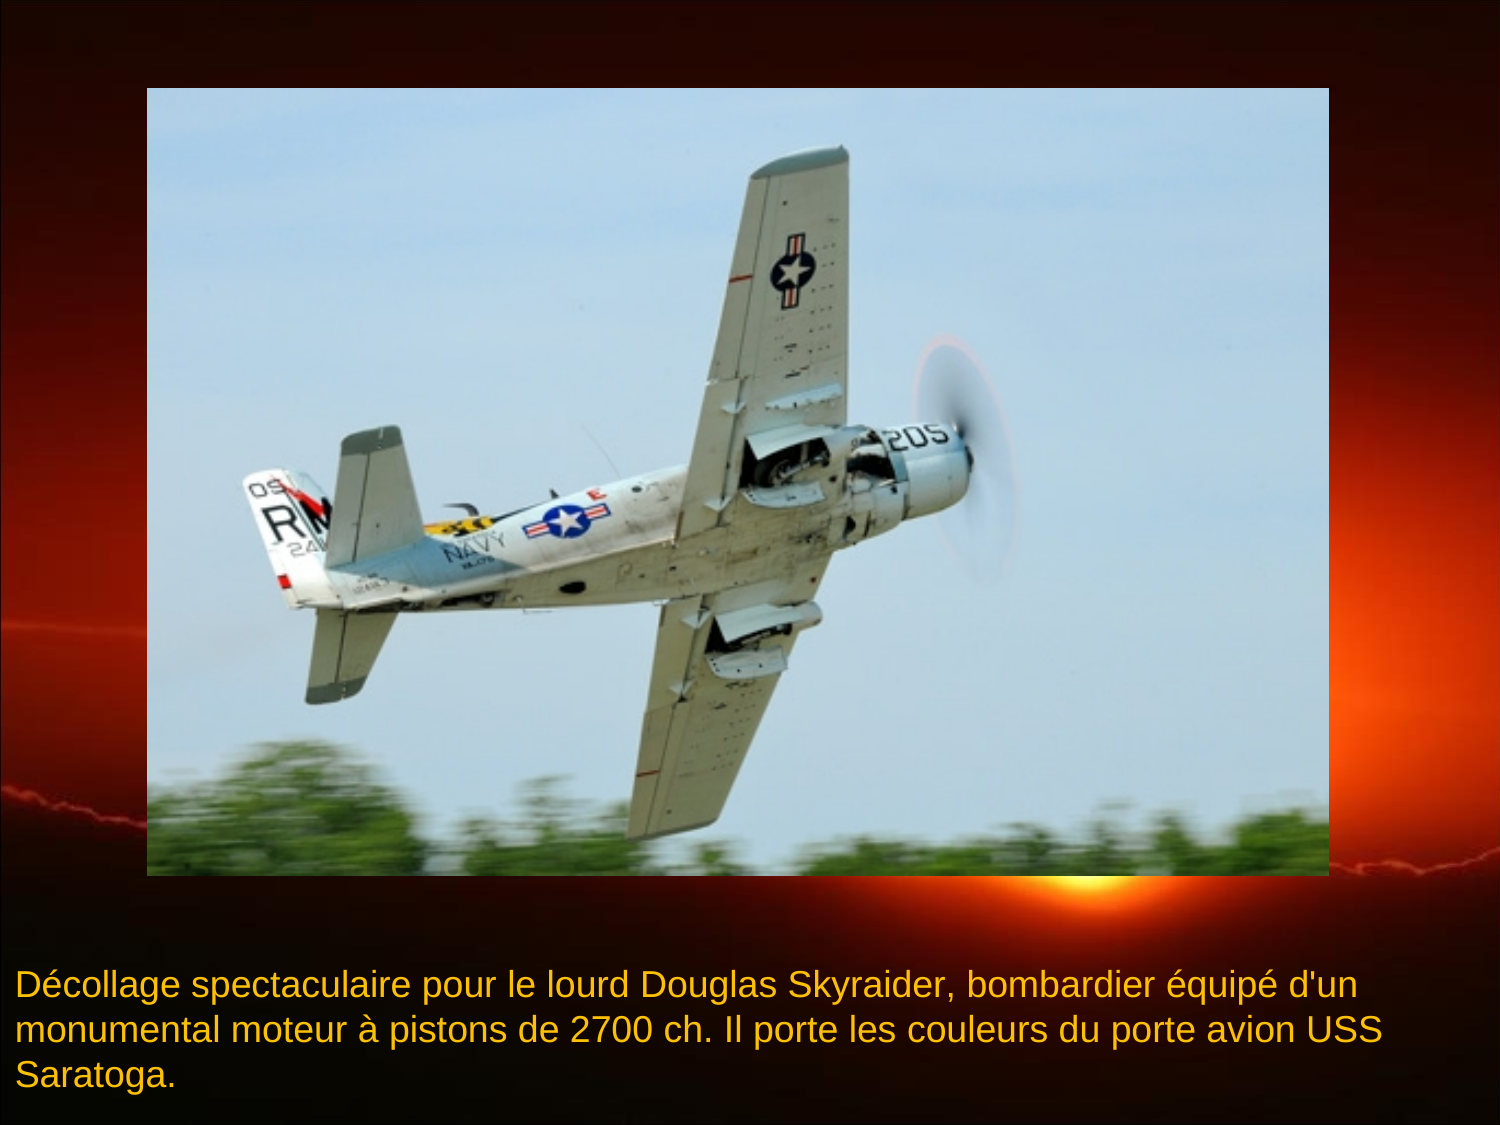

Décollage spectaculaire pour le lourd Douglas Skyraider, bombardier équipé d'un monumental moteur à pistons de 2700 ch. Il porte les couleurs du porte avion USS Saratoga.